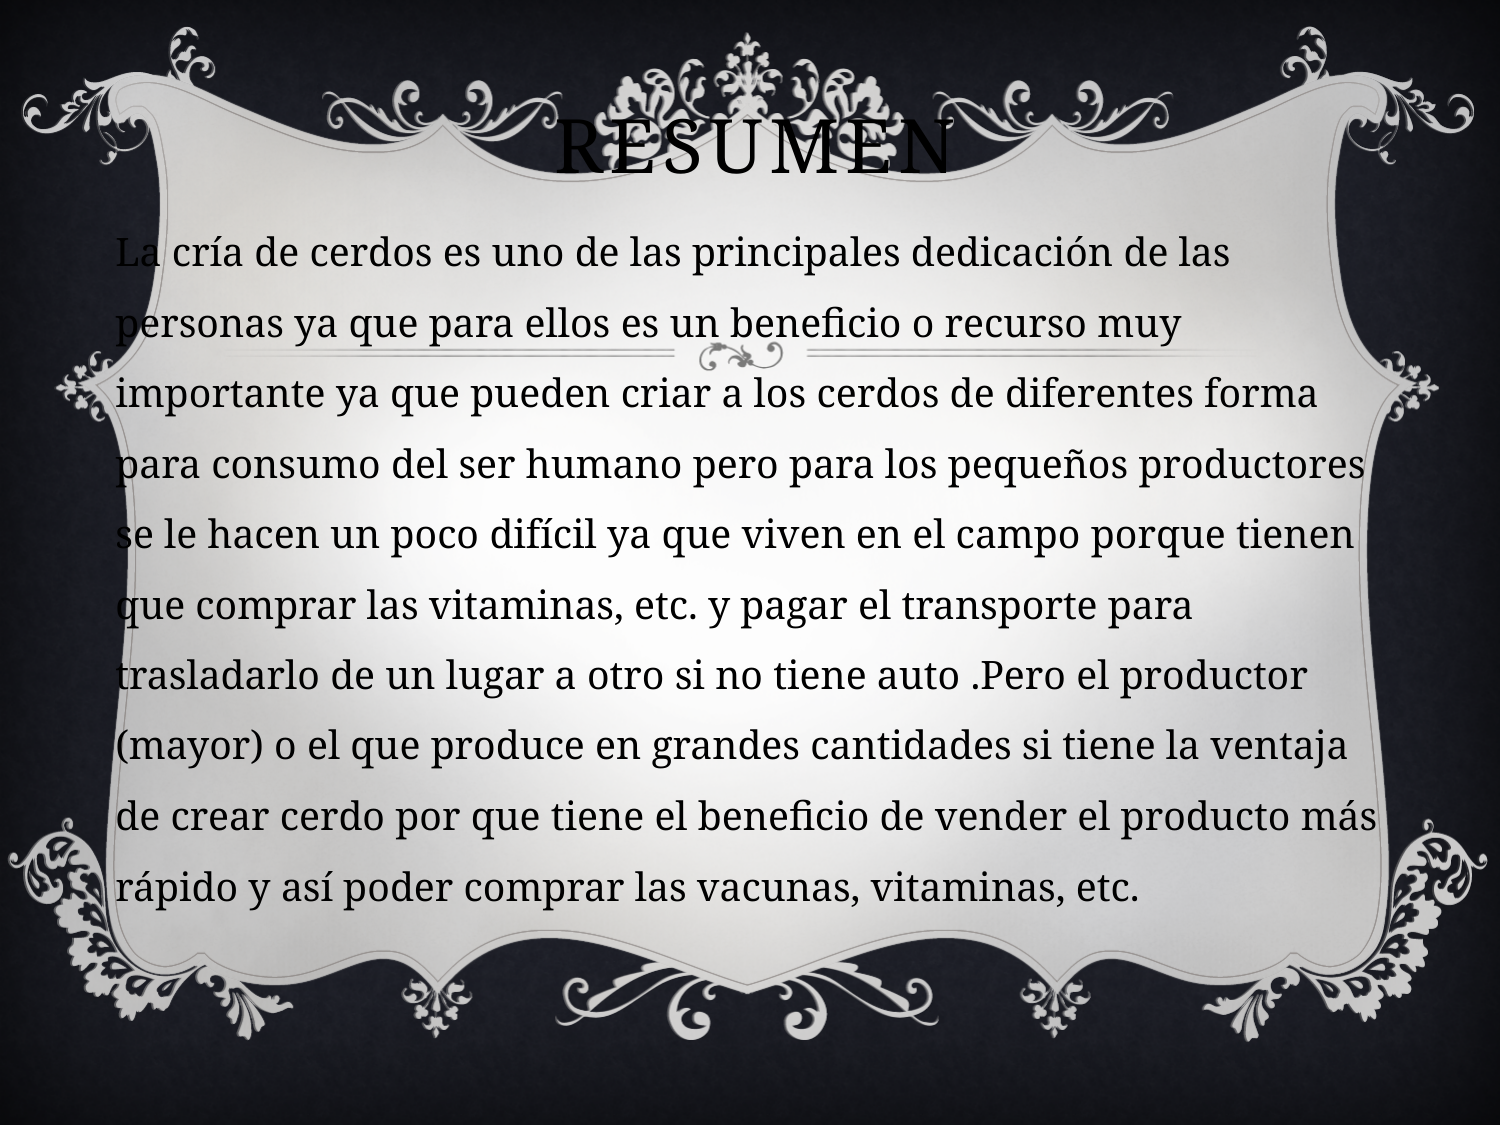

# Resumen
La cría de cerdos es uno de las principales dedicación de las personas ya que para ellos es un beneficio o recurso muy importante ya que pueden criar a los cerdos de diferentes forma para consumo del ser humano pero para los pequeños productores se le hacen un poco difícil ya que viven en el campo porque tienen que comprar las vitaminas, etc. y pagar el transporte para trasladarlo de un lugar a otro si no tiene auto .Pero el productor (mayor) o el que produce en grandes cantidades si tiene la ventaja de crear cerdo por que tiene el beneficio de vender el producto más rápido y así poder comprar las vacunas, vitaminas, etc.